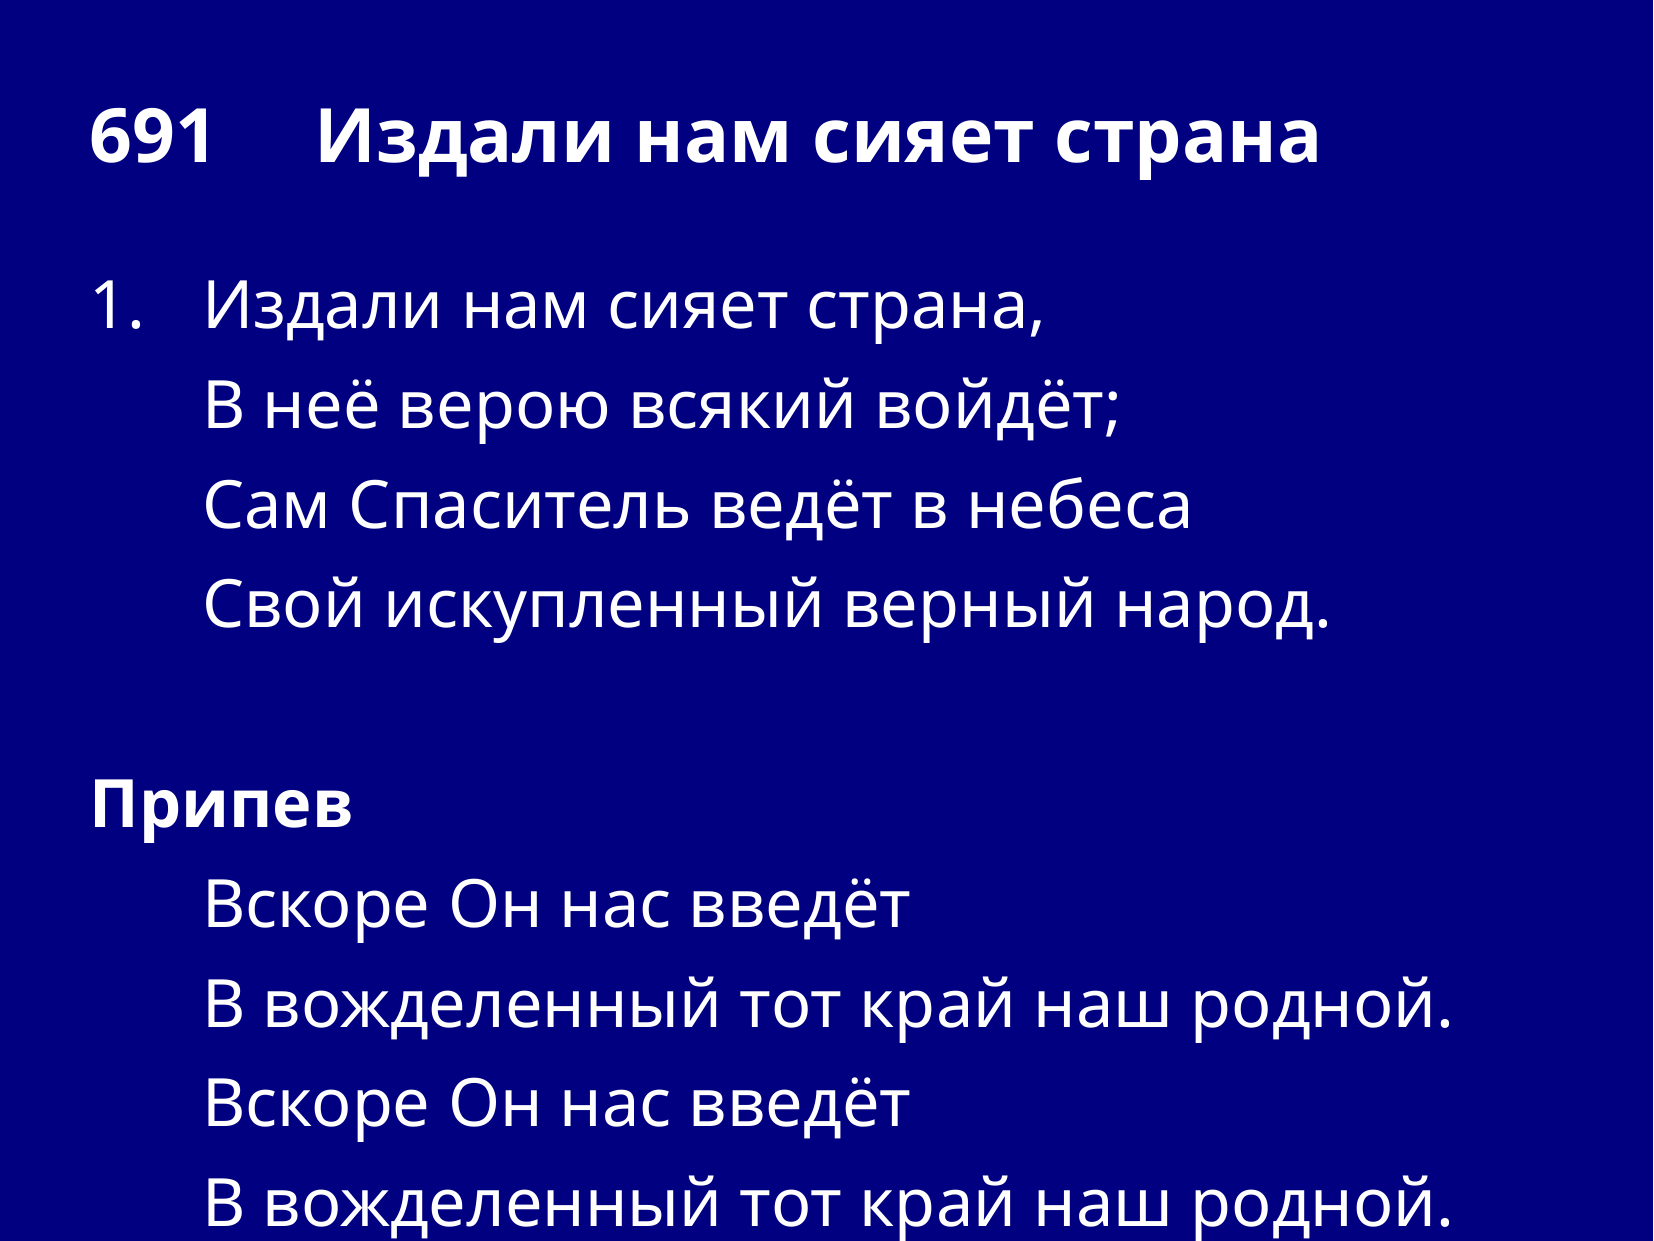

691	Издали нам сияет страна
1.	Издали нам сияет страна,
	В неё верою всякий войдёт;
	Сам Спаситель ведёт в небеса
	Свой искупленный верный народ.
Припев
	Вскоре Он нас введёт
	В вожделенный тот край наш родной.
	Вскоре Он нас введёт
	В вожделенный тот край наш родной.